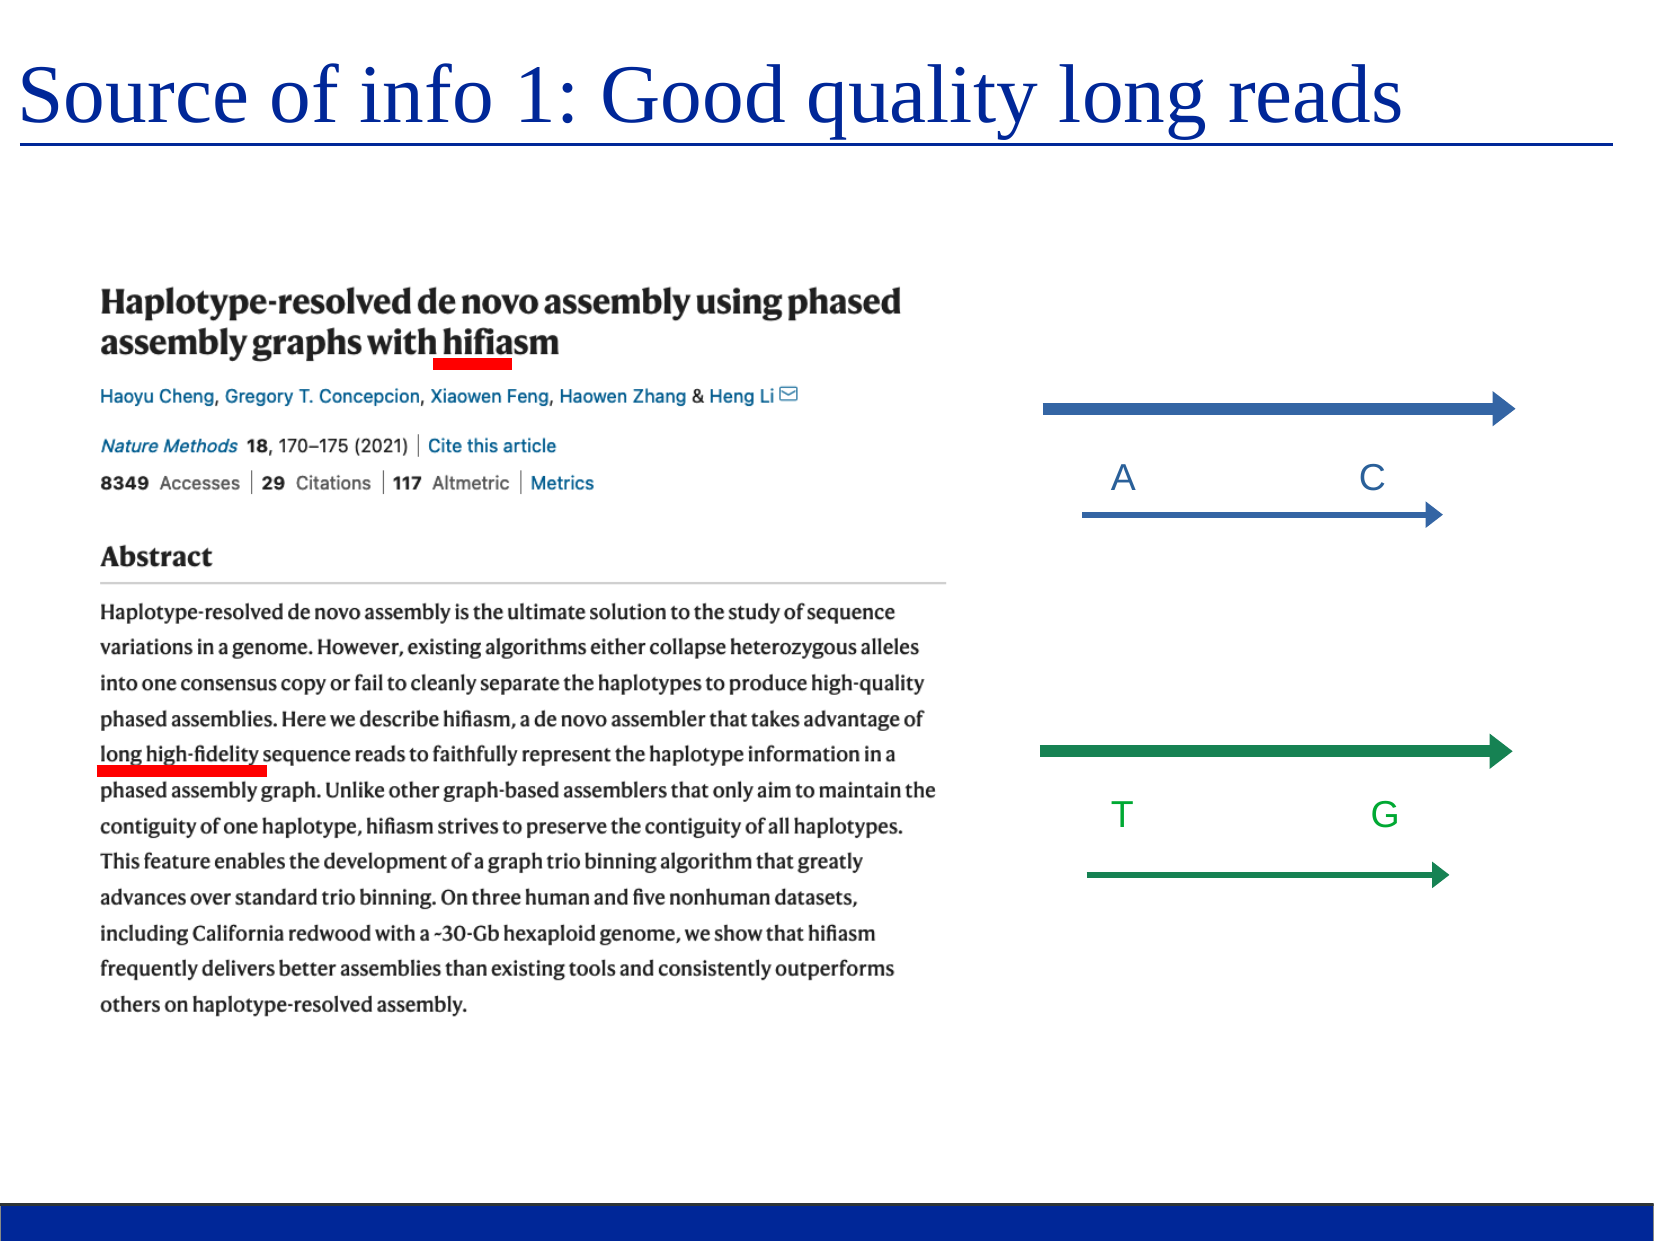

# Source of info 1: Good quality long reads
A
C
T
G